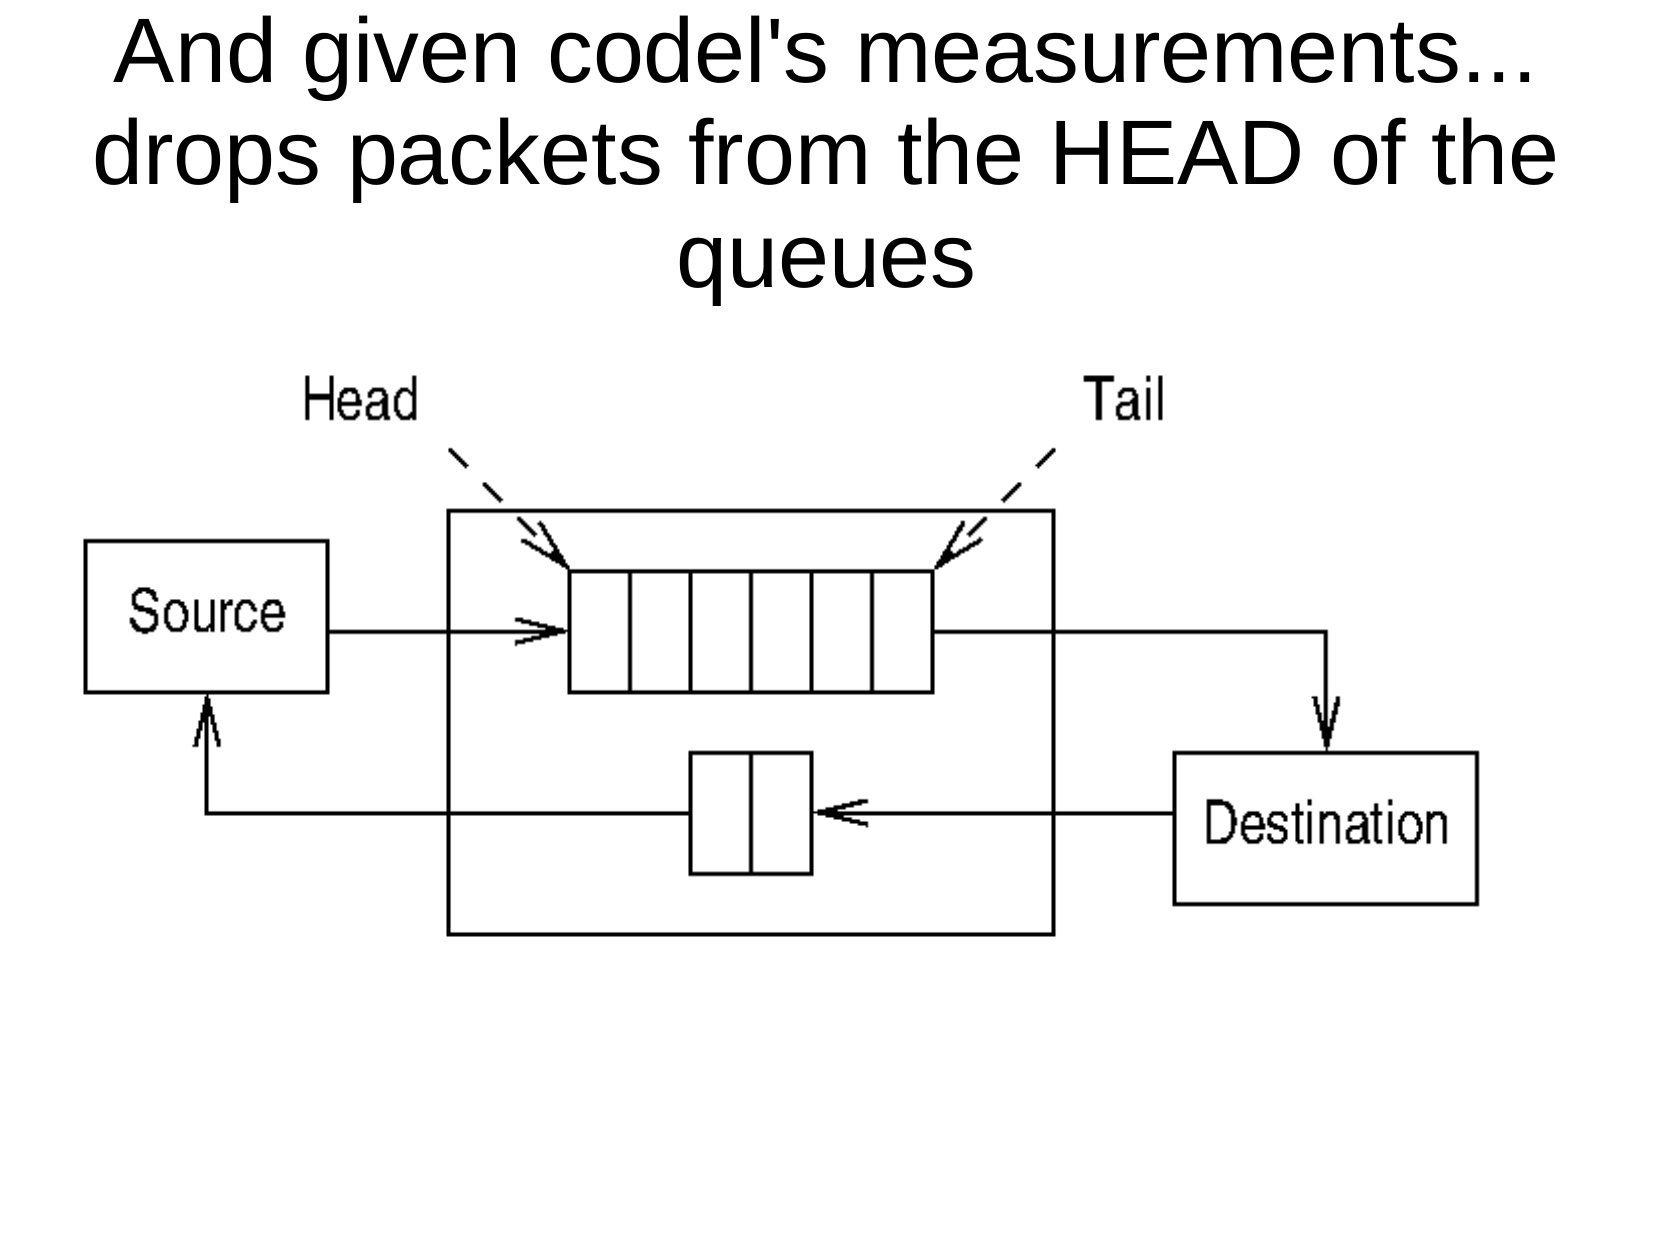

# And given codel's measurements... drops packets from the HEAD of the queues